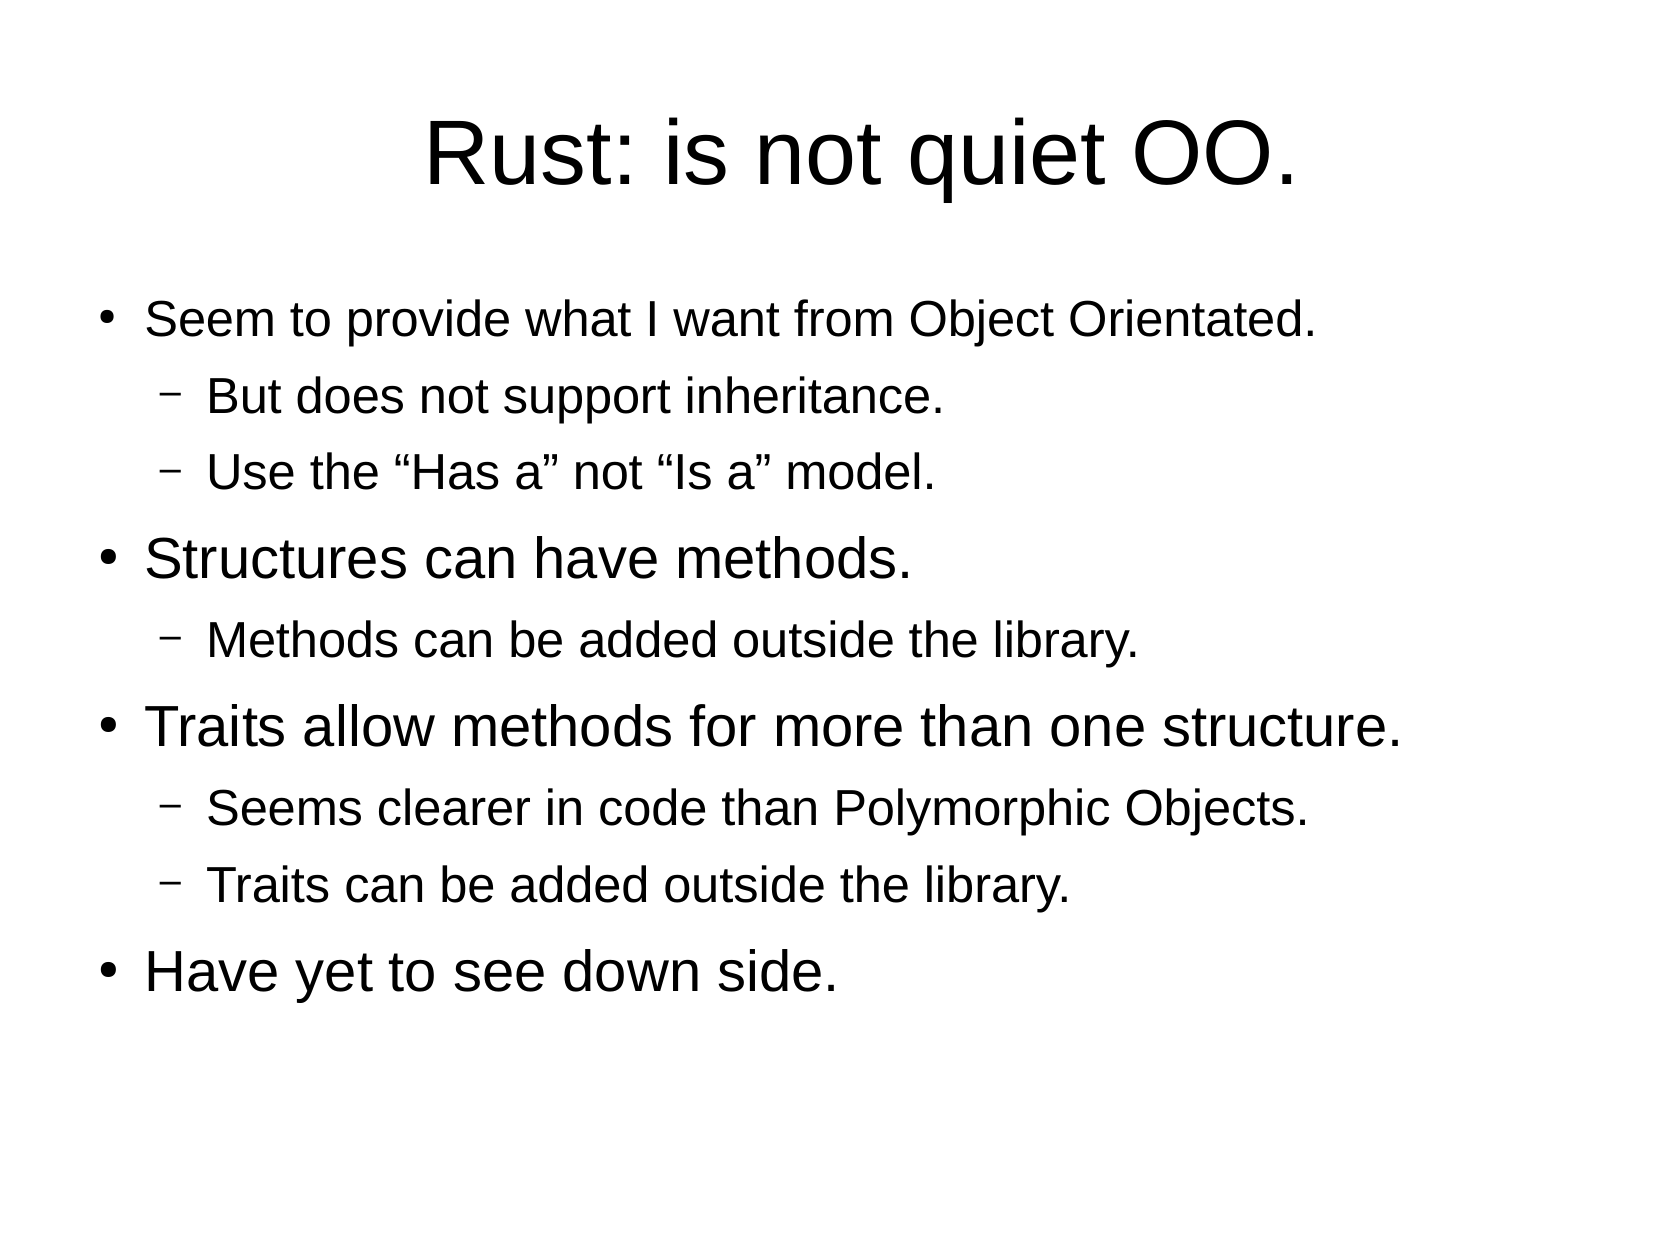

# Rust: is not quiet OO.
Seem to provide what I want from Object Orientated.
But does not support inheritance.
Use the “Has a” not “Is a” model.
Structures can have methods.
Methods can be added outside the library.
Traits allow methods for more than one structure.
Seems clearer in code than Polymorphic Objects.
Traits can be added outside the library.
Have yet to see down side.